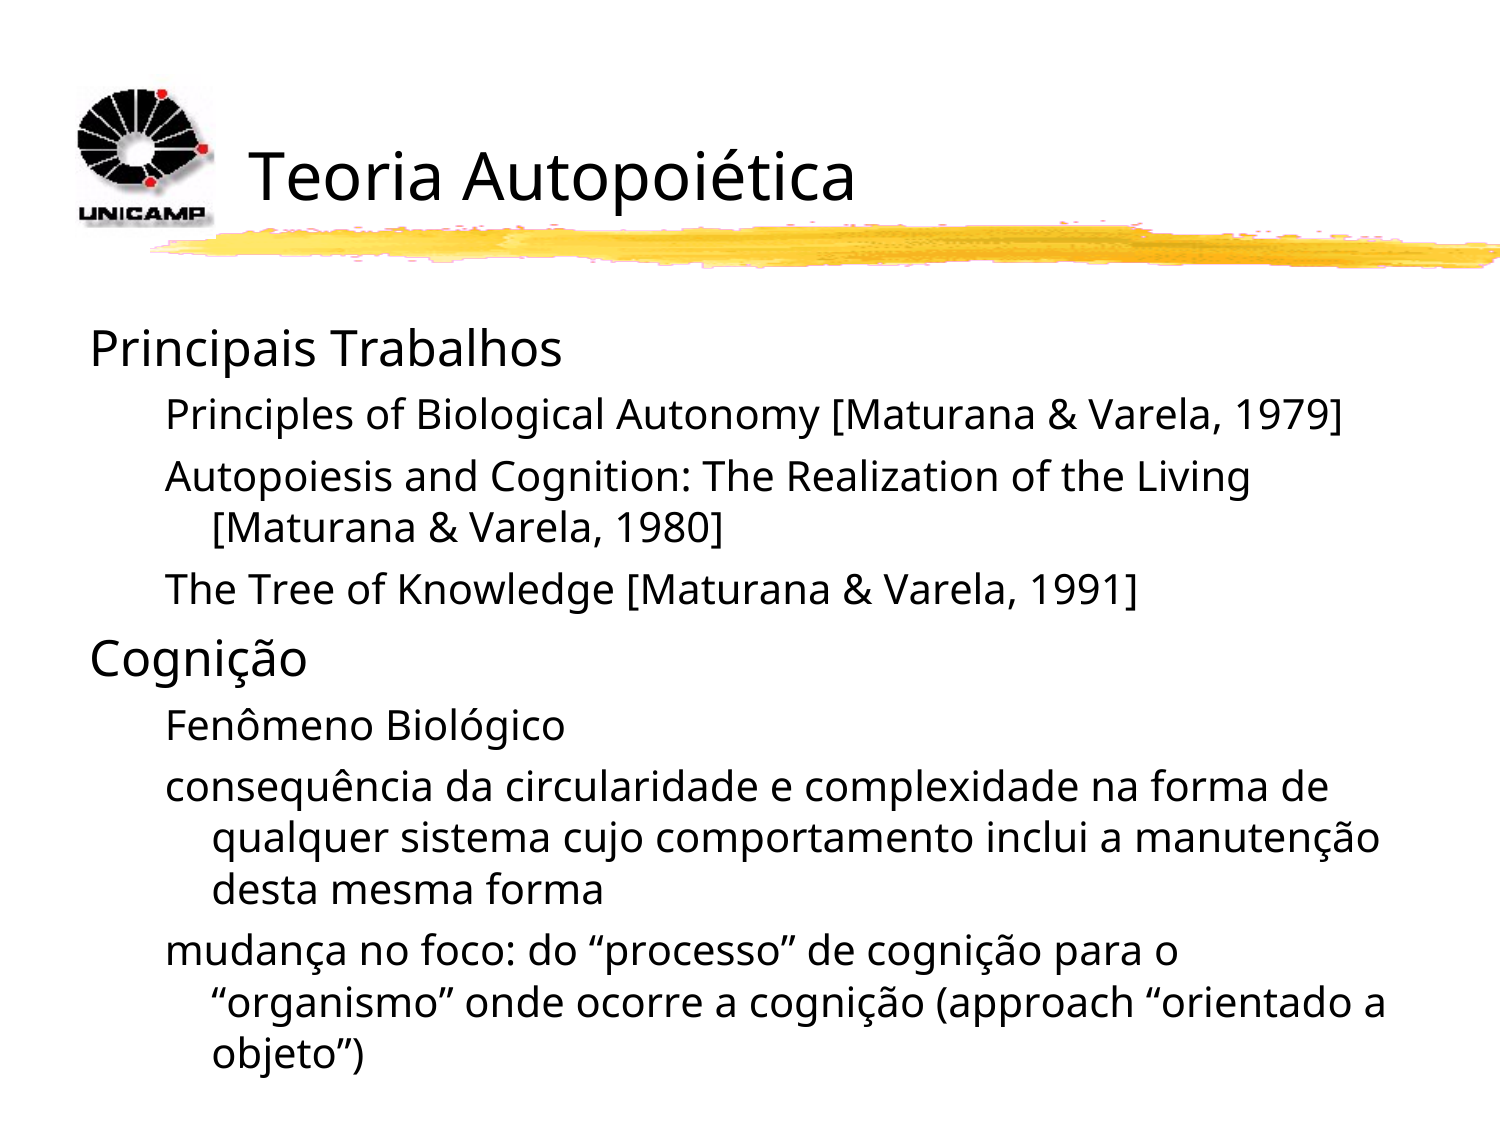

# Teoria Autopoiética
Principais Trabalhos
Principles of Biological Autonomy [Maturana & Varela, 1979]
Autopoiesis and Cognition: The Realization of the Living [Maturana & Varela, 1980]
The Tree of Knowledge [Maturana & Varela, 1991]
Cognição
Fenômeno Biológico
consequência da circularidade e complexidade na forma de qualquer sistema cujo comportamento inclui a manutenção desta mesma forma
mudança no foco: do “processo” de cognição para o “organismo” onde ocorre a cognição (approach “orientado a objeto”)